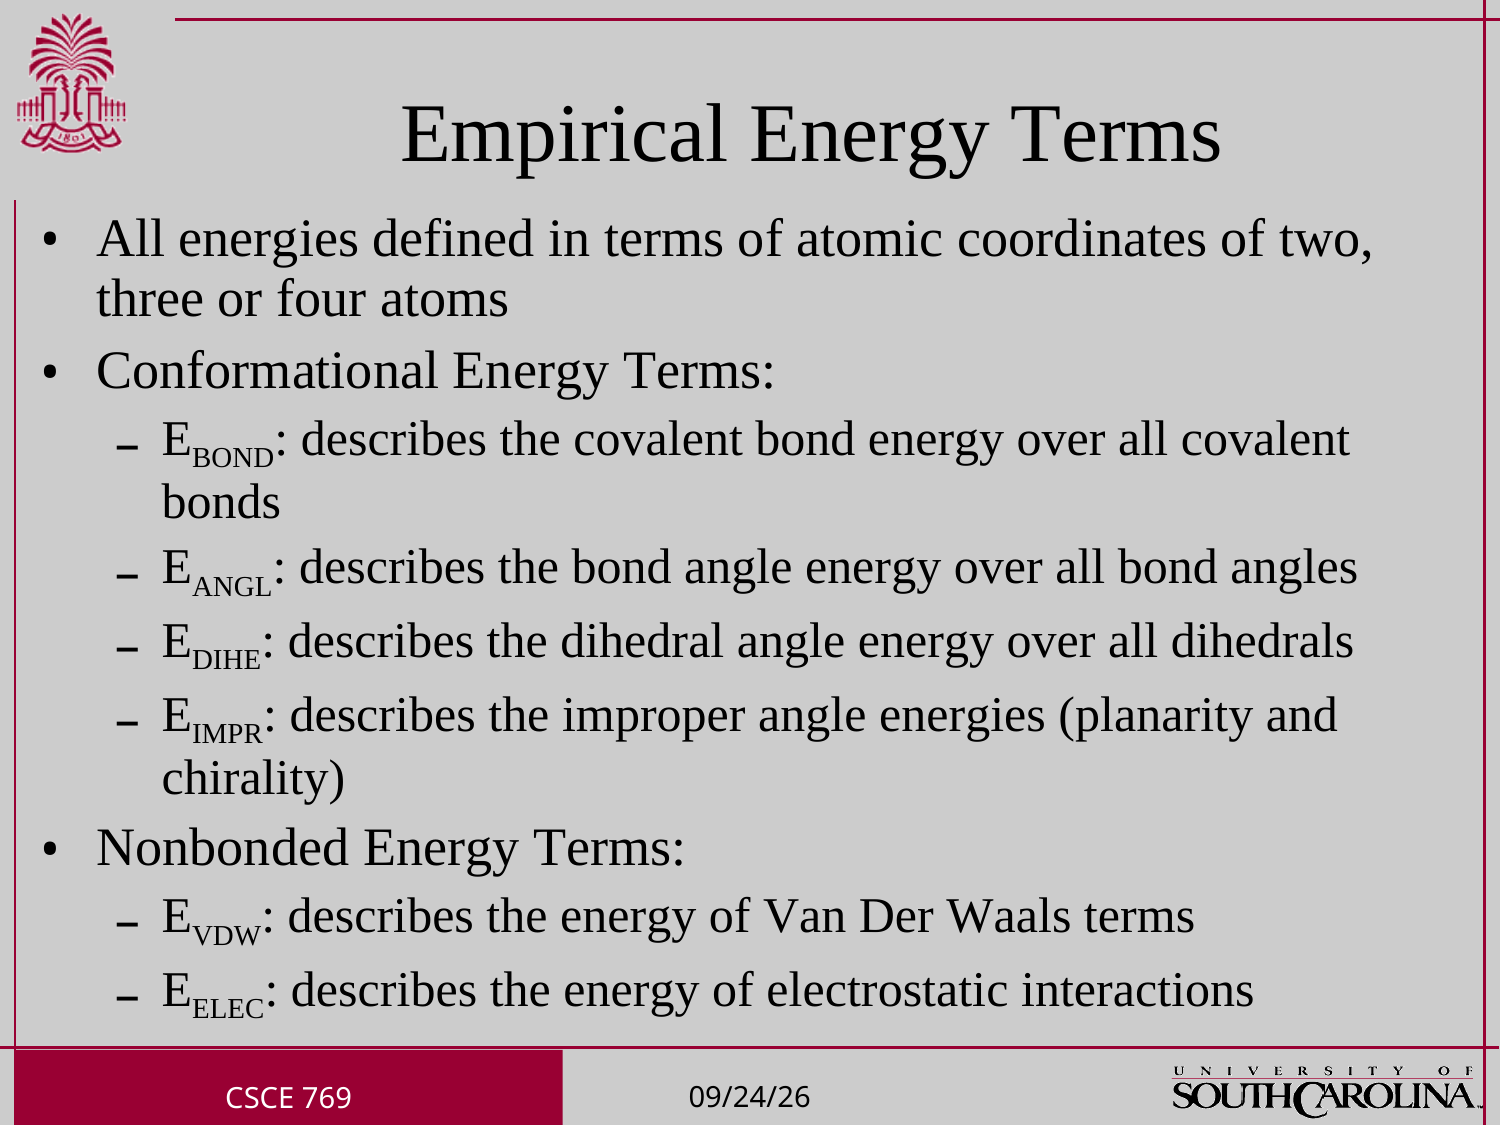

# Empirical Energy Terms
All energies defined in terms of atomic coordinates of two, three or four atoms
Conformational Energy Terms:
EBOND: describes the covalent bond energy over all covalent bonds
EANGL: describes the bond angle energy over all bond angles
EDIHE: describes the dihedral angle energy over all dihedrals
EIMPR: describes the improper angle energies (planarity and chirality)
Nonbonded Energy Terms:
EVDW: describes the energy of Van Der Waals terms
EELEC: describes the energy of electrostatic interactions